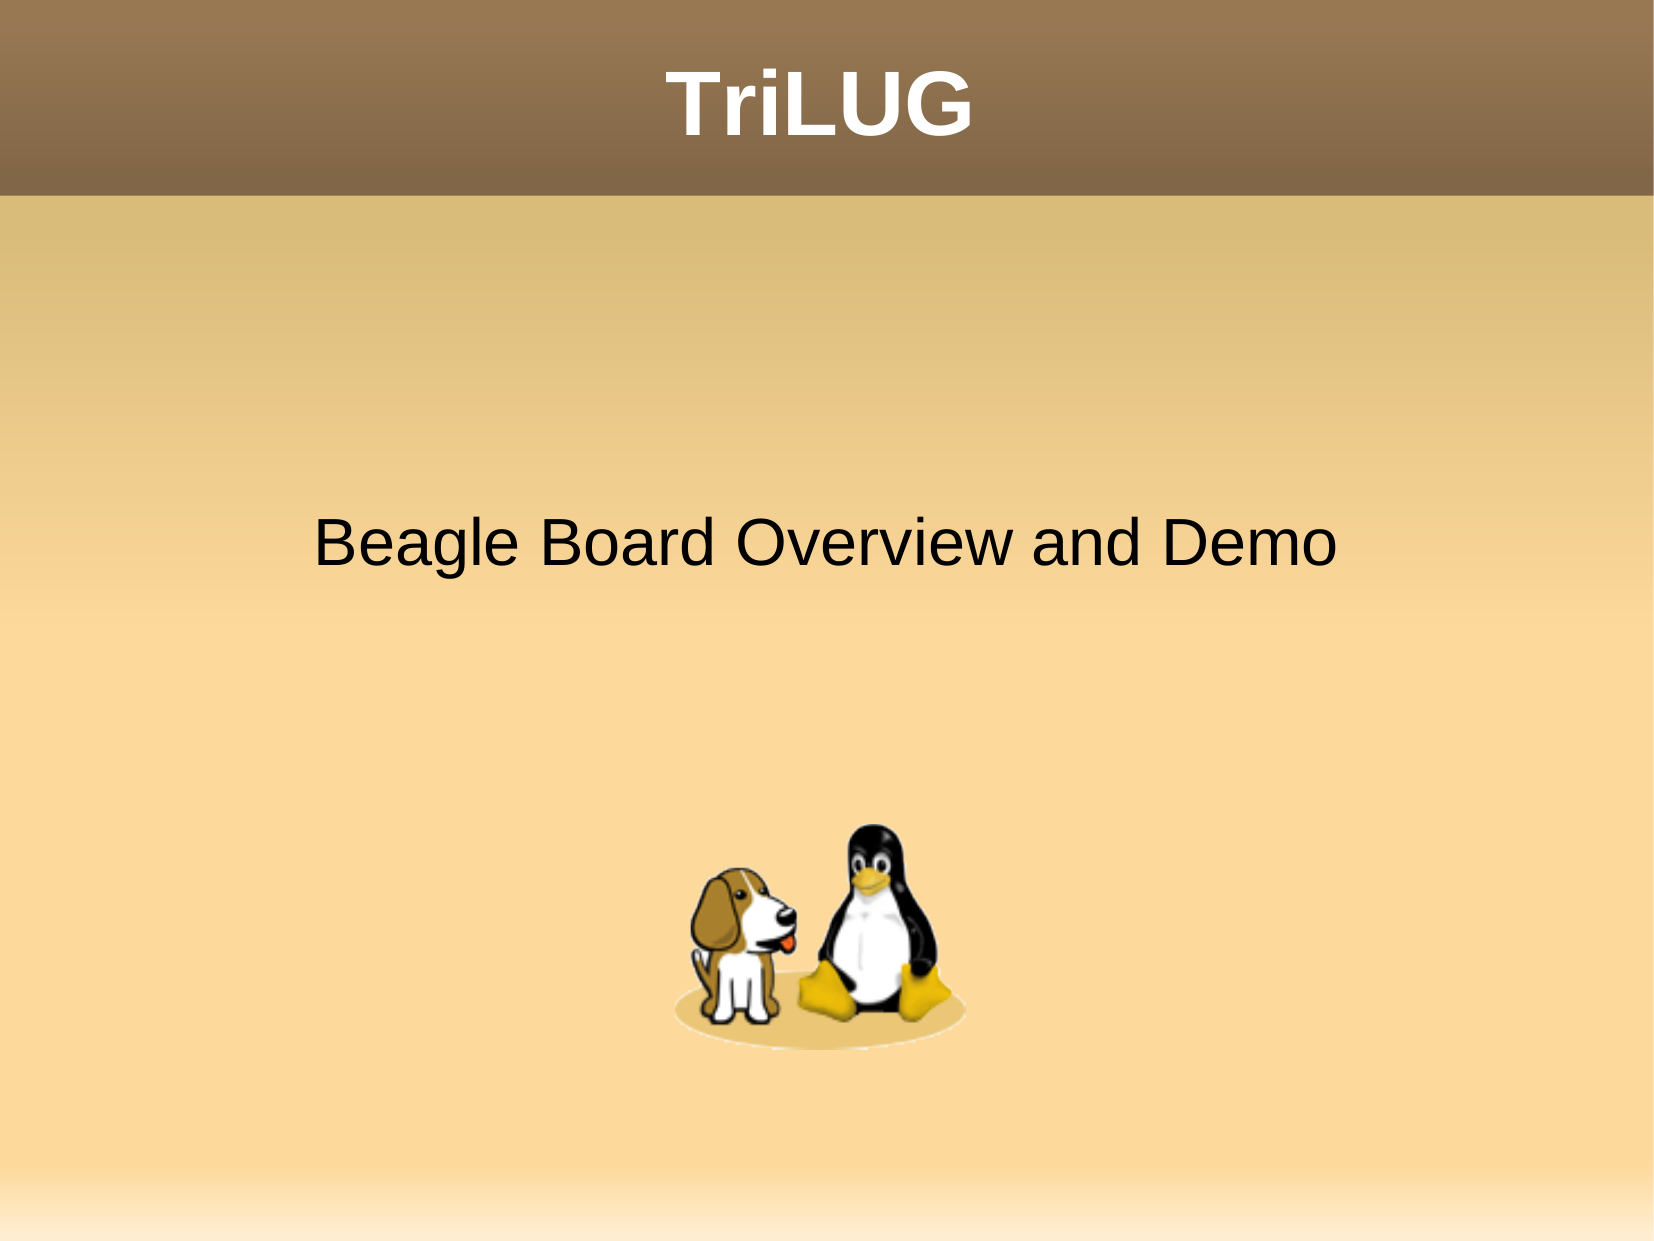

# TriLUG
Beagle Board Overview and Demo